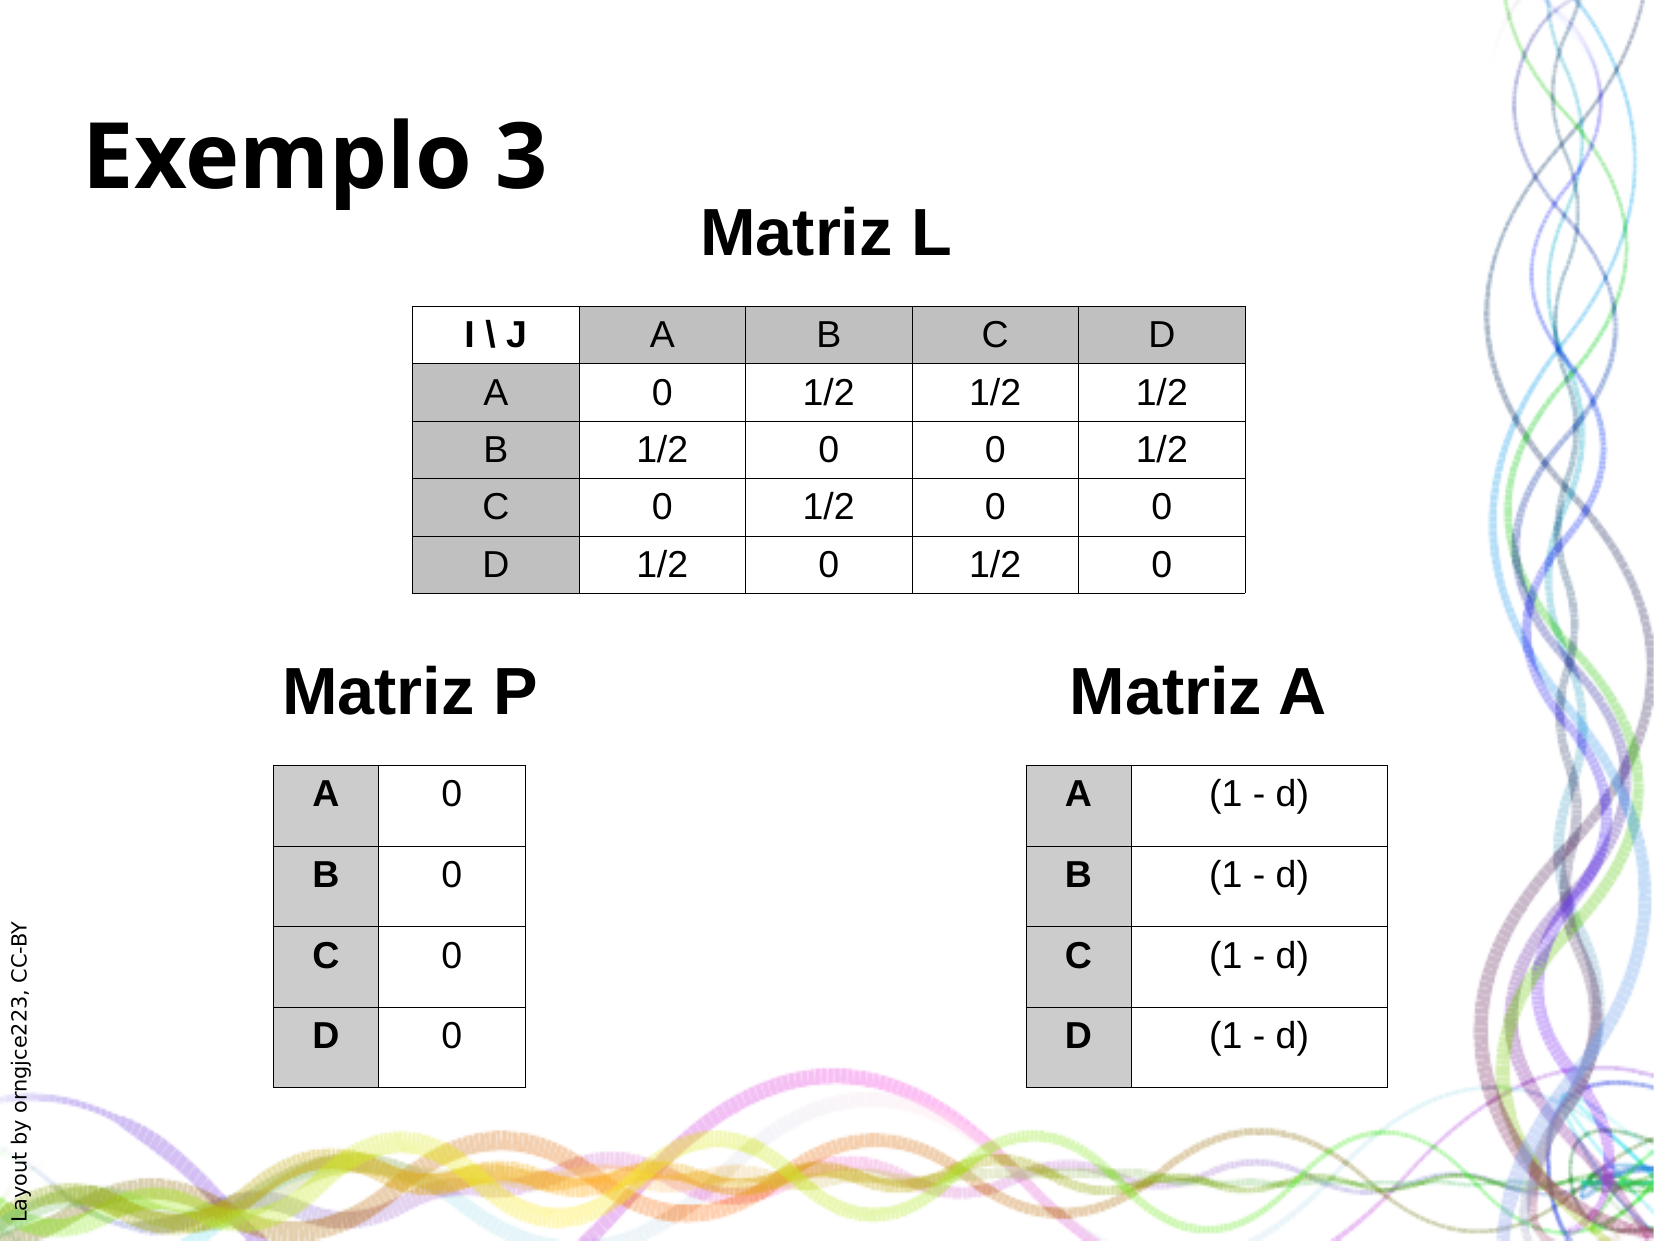

# Exemplo 3
Matriz L
| I \ J | A | B | C | D |
| --- | --- | --- | --- | --- |
| A | 0 | 1/2 | 1/2 | 1/2 |
| B | 1/2 | 0 | 0 | 1/2 |
| C | 0 | 1/2 | 0 | 0 |
| D | 1/2 | 0 | 1/2 | 0 |
Matriz P
Matriz A
| A | 0 |
| --- | --- |
| B | 0 |
| C | 0 |
| D | 0 |
| A | (1 - d) |
| --- | --- |
| B | (1 - d) |
| C | (1 - d) |
| D | (1 - d) |